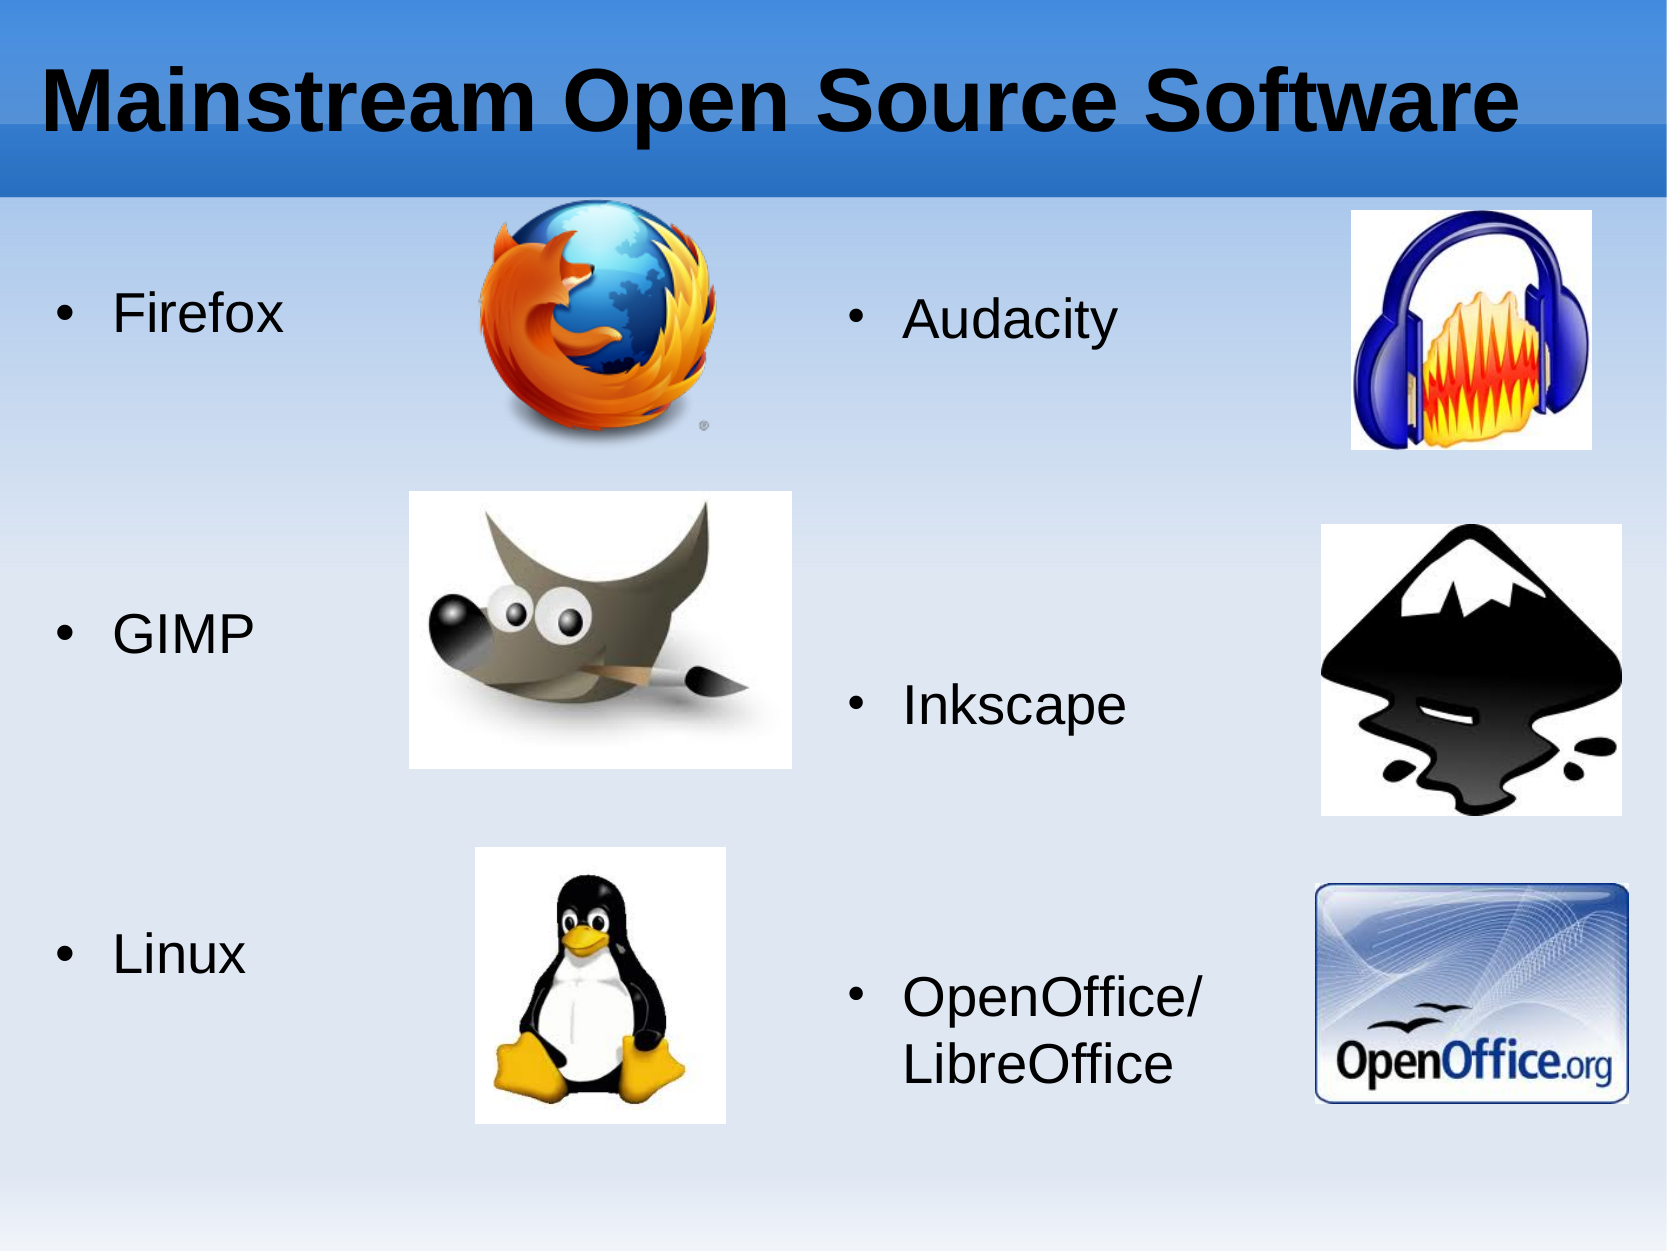

# Mainstream Open Source Software
Firefox
GIMP
Linux
Audacity
Inkscape
OpenOffice/LibreOffice